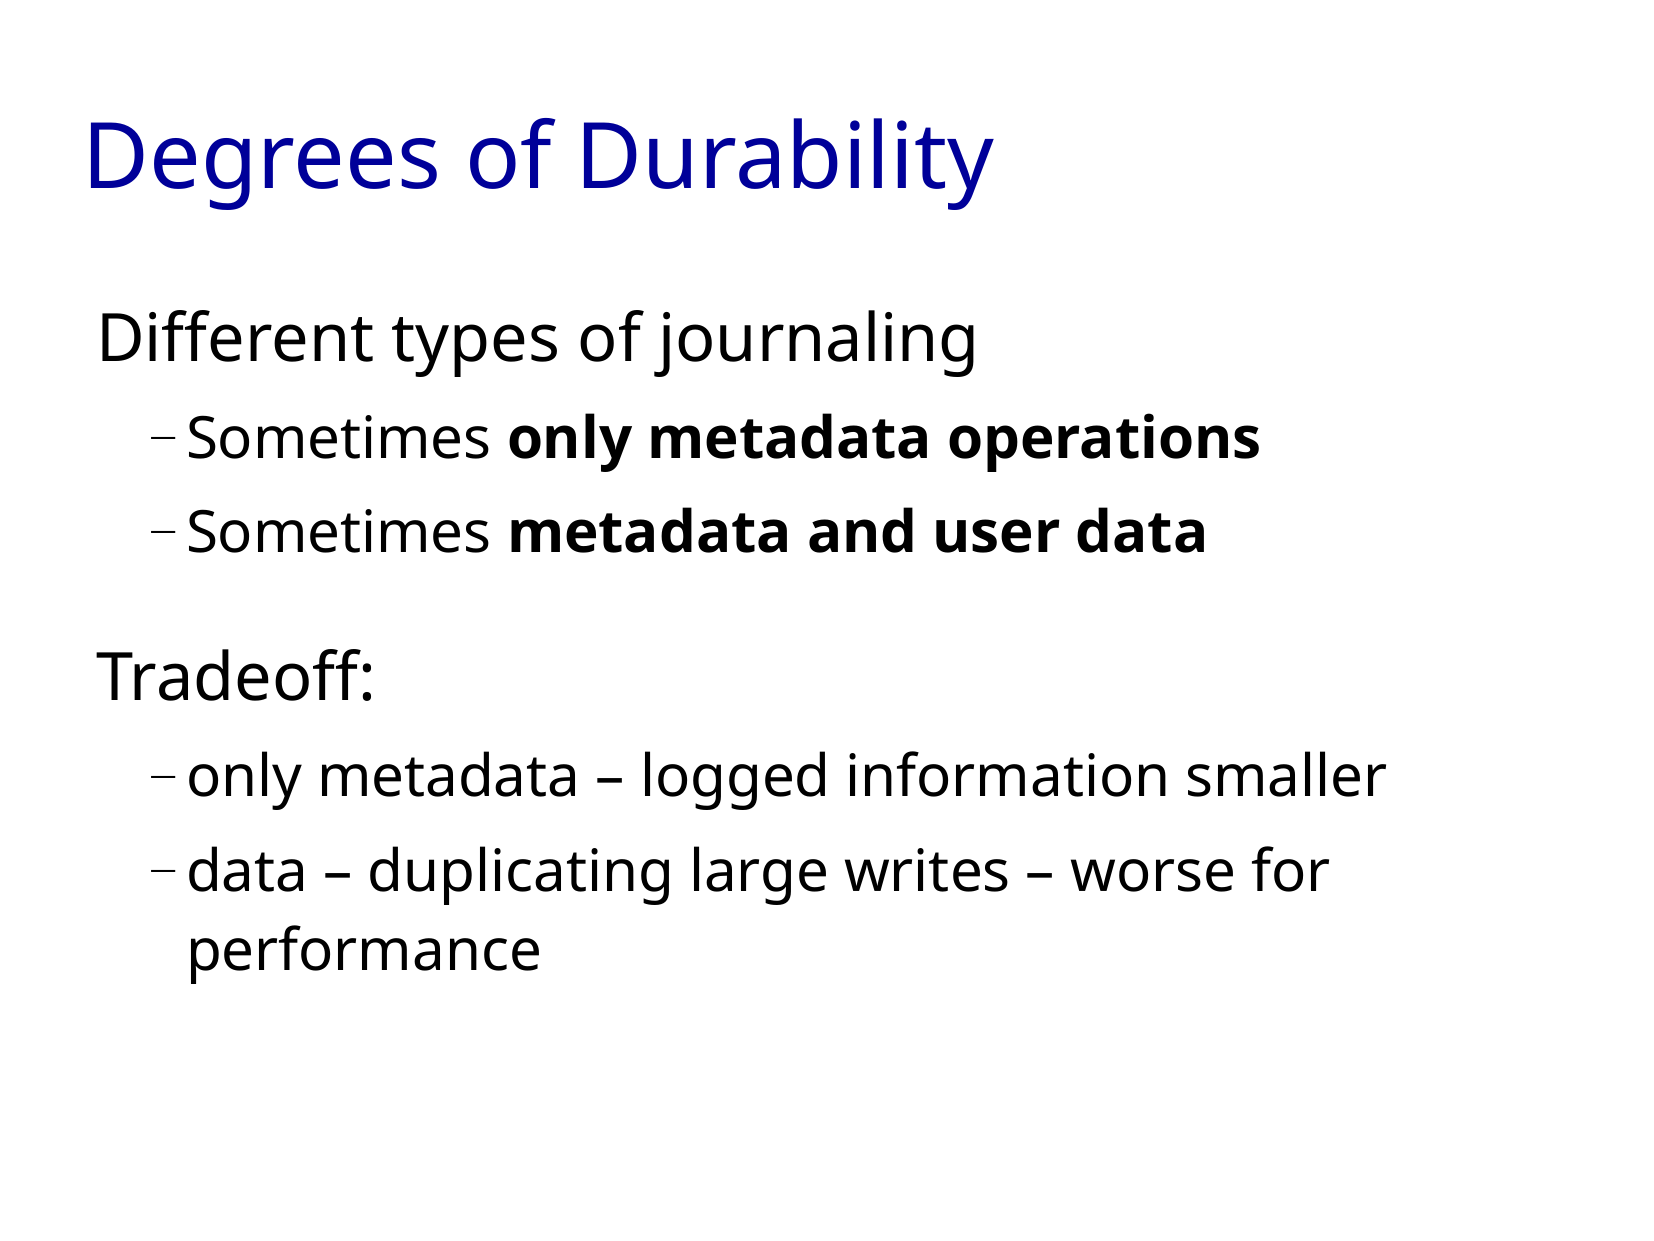

# Degrees of Durability
Different types of journaling
Sometimes only metadata operations
Sometimes metadata and user data
Tradeoff:
only metadata – logged information smaller
data – duplicating large writes – worse for performance